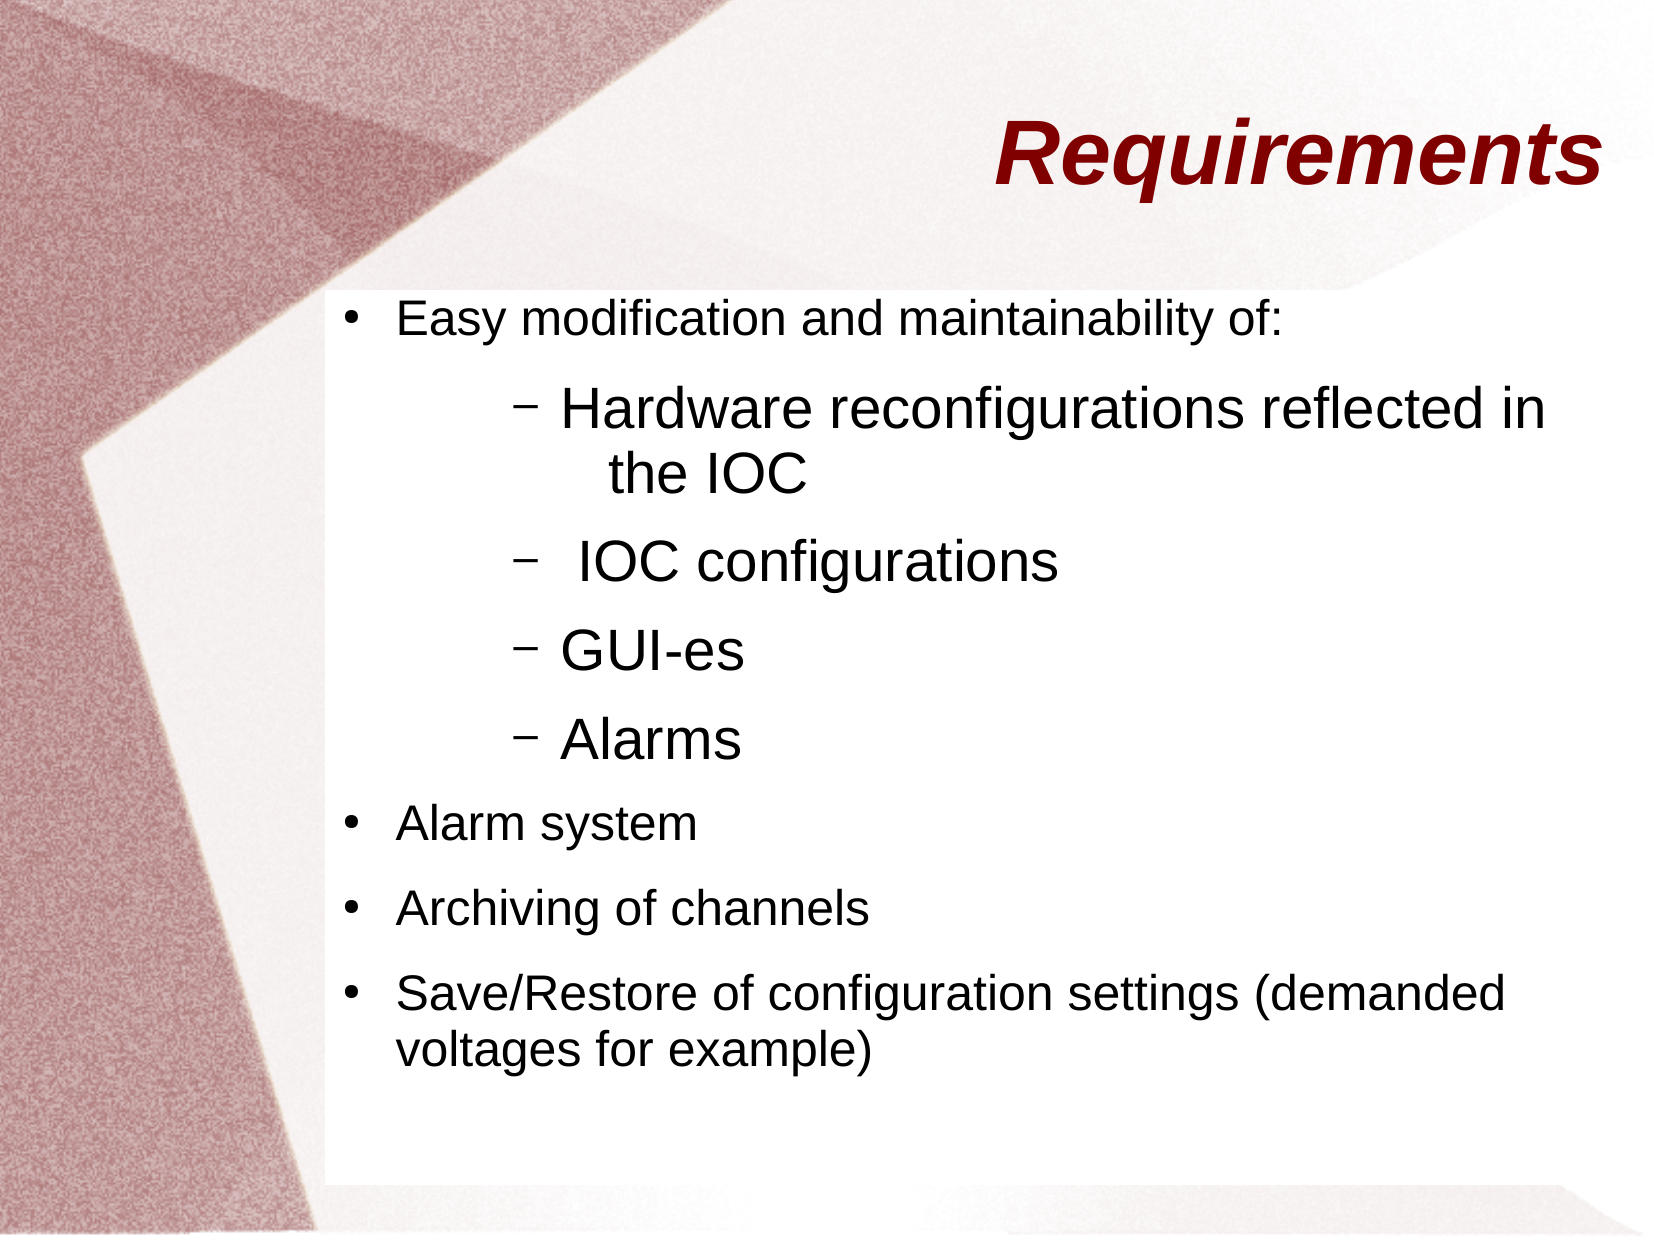

# Requirements
Easy modification and maintainability of:
Hardware reconfigurations reflected in the IOC
 IOC configurations
GUI-es
Alarms
Alarm system
Archiving of channels
Save/Restore of configuration settings (demanded voltages for example)